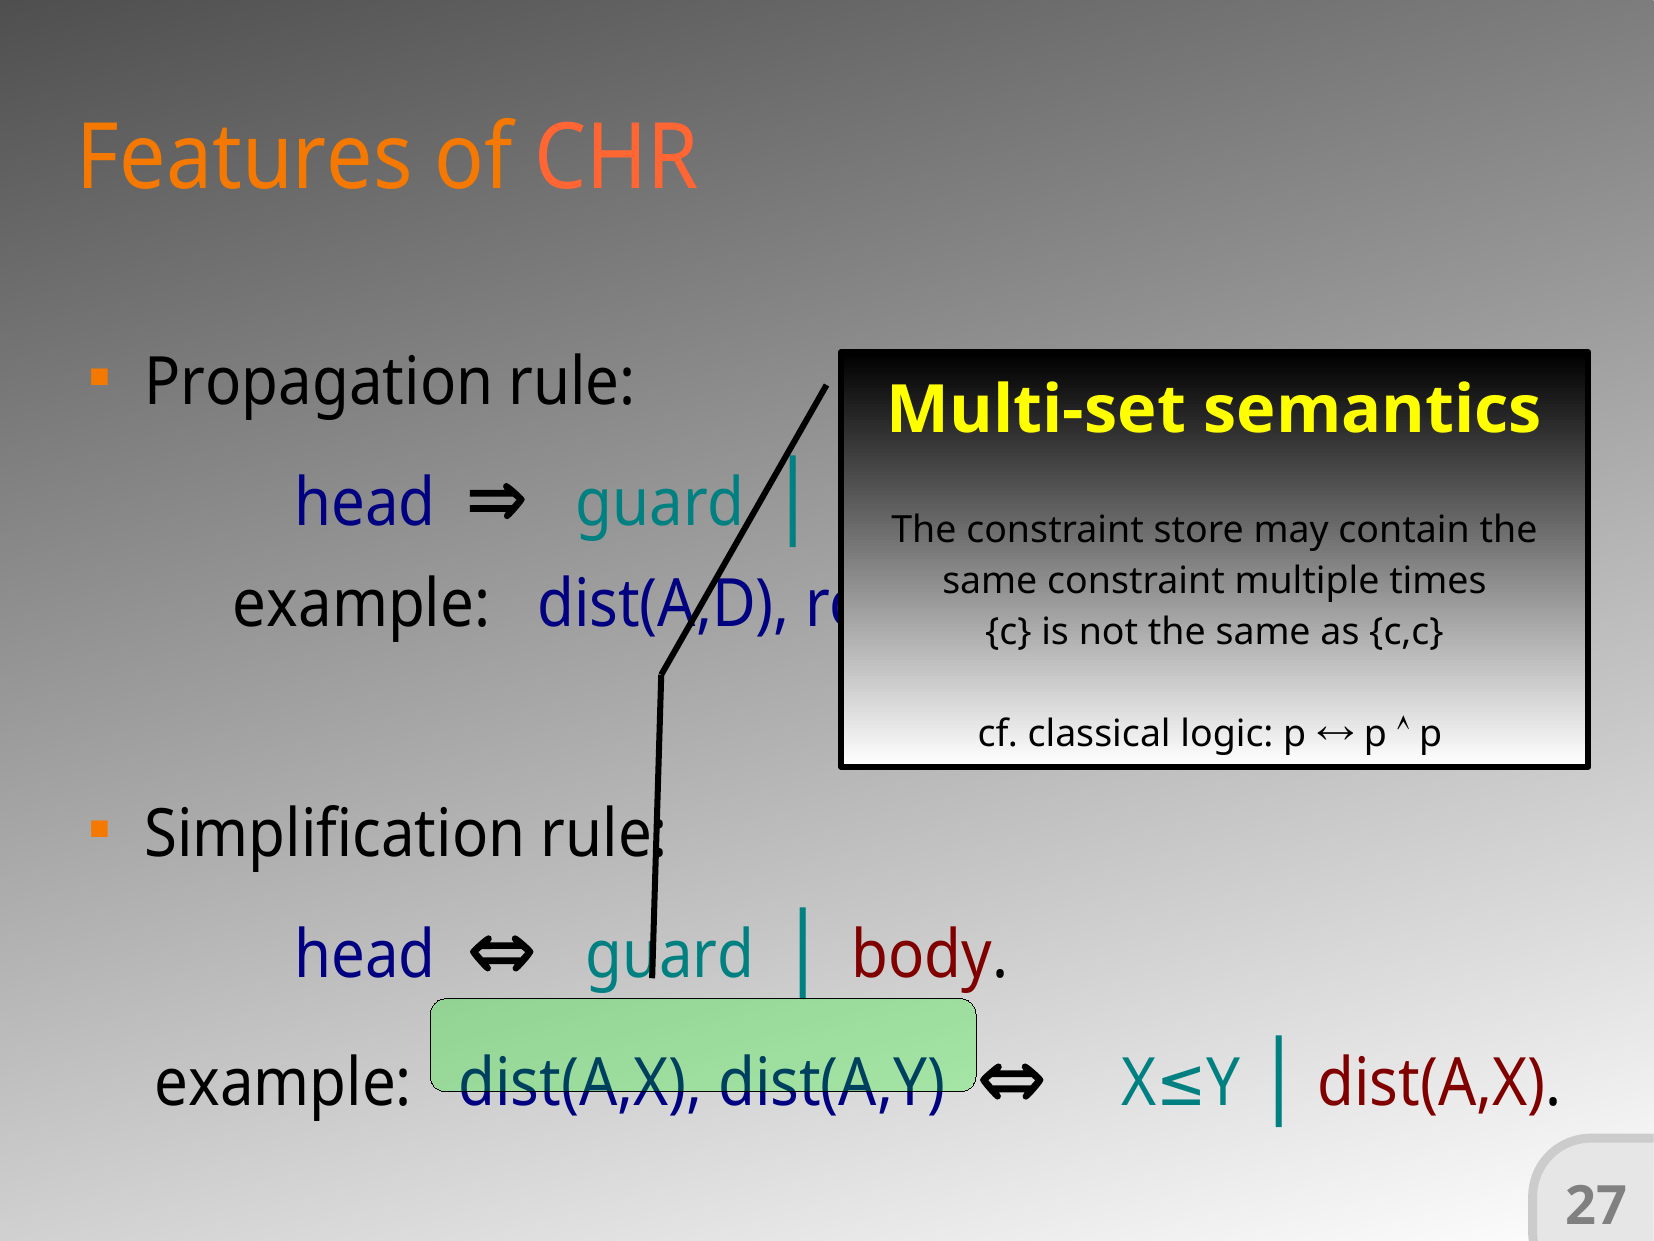

# Features of CHR
Propagation rule:
		head  guard | body.
example: dist(A,D), road(A,B,L)  dist(B,D+L).
Simplification rule:
		head  guard | body.
example: dist(A,X), dist(A,Y)  X≤Y | dist(A,X).
Multi-set semantics
The constraint store may contain the same constraint multiple times
{c} is not the same as {c,c}
cf. classical logic: p  p  p
27